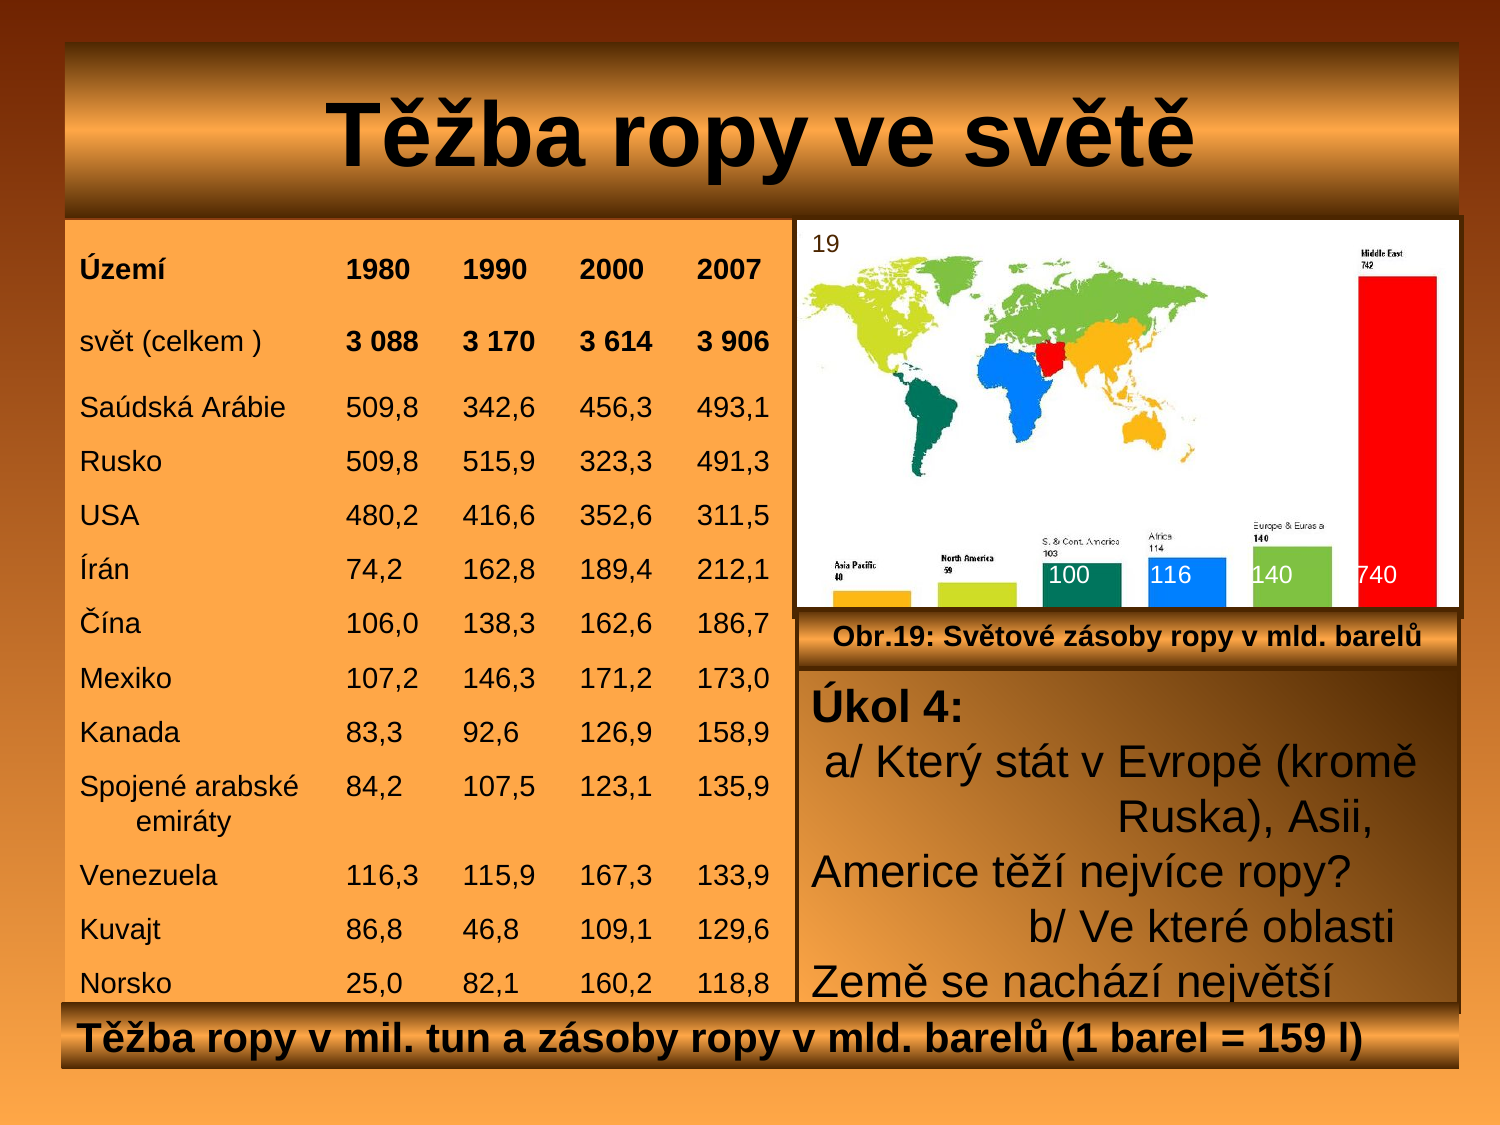

# Těžba ropy ve světě
| Území | 1980 | 1990 | 2000 | 2007 |
| --- | --- | --- | --- | --- |
| svět (celkem ) | 3 088 | 3 170 | 3 614 | 3 906 |
| Saúdská Arábie | 509,8 | 342,6 | 456,3 | 493,1 |
| Rusko | 509,8 | 515,9 | 323,3 | 491,3 |
| USA | 480,2 | 416,6 | 352,6 | 311,5 |
| Írán | 74,2 | 162,8 | 189,4 | 212,1 |
| Čína | 106,0 | 138,3 | 162,6 | 186,7 |
| Mexiko | 107,2 | 146,3 | 171,2 | 173,0 |
| Kanada | 83,3 | 92,6 | 126,9 | 158,9 |
| Spojené arabské emiráty | 84,2 | 107,5 | 123,1 | 135,9 |
| Venezuela | 116,3 | 115,9 | 167,3 | 133,9 |
| Kuvajt | 86,8 | 46,8 | 109,1 | 129,6 |
| Norsko | 25,0 | 82,1 | 160,2 | 118,8 |
19
100
 116
 140
740
Obr.19: Světové zásoby ropy v mld. barelů
Úkol 4: a/ Který stát v Evropě (kromě Ruska), Asii, Americe těží nejvíce ropy? b/ Ve které oblasti Země se nachází největší zásoby ropy?
Těžba ropy v mil. tun a zásoby ropy v mld. barelů (1 barel = 159 l)